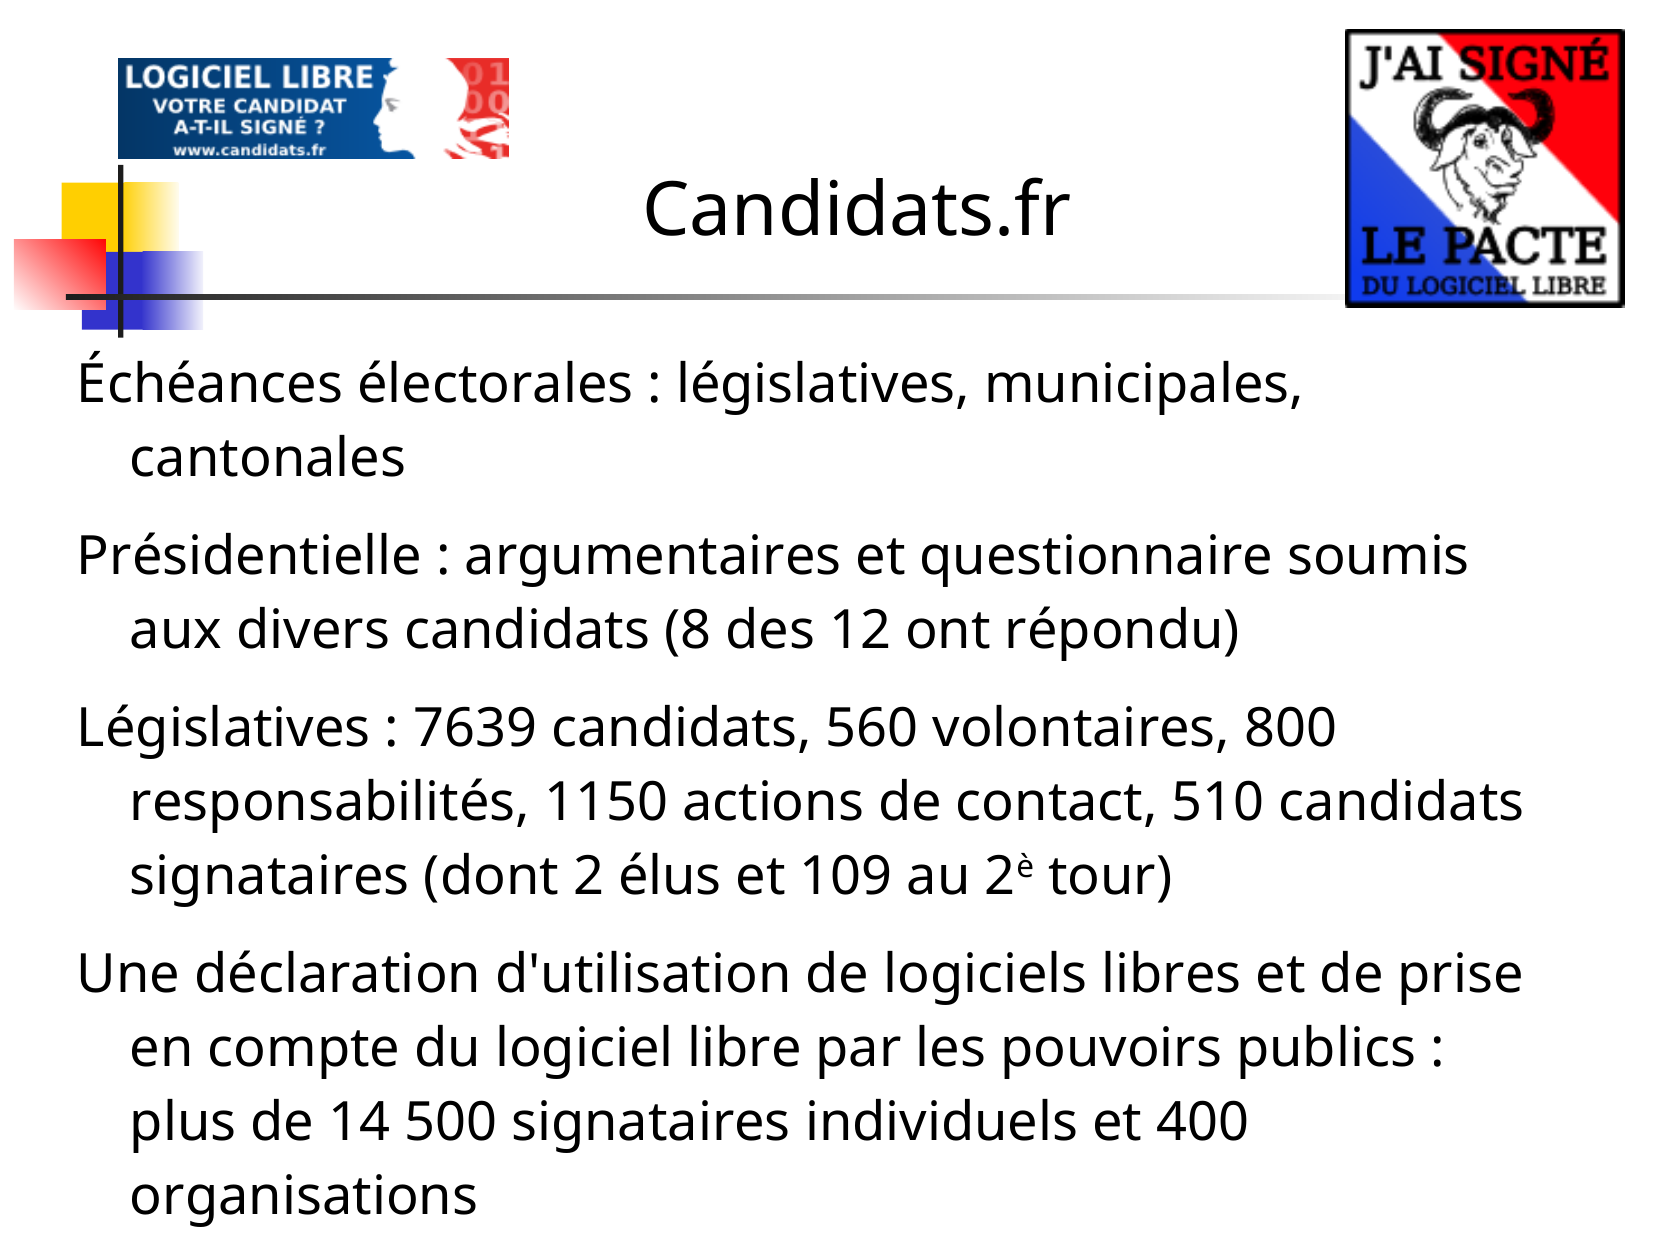

# Candidats.fr
Échéances électorales : législatives, municipales, cantonales
Présidentielle : argumentaires et questionnaire soumis aux divers candidats (8 des 12 ont répondu)
Législatives : 7639 candidats, 560 volontaires, 800 responsabilités, 1150 actions de contact, 510 candidats signataires (dont 2 élus et 109 au 2è tour)
Une déclaration d'utilisation de logiciels libres et de prise en compte du logiciel libre par les pouvoirs publics : plus de 14 500 signataires individuels et 400 organisations
Un site ressource : Candidats.fr